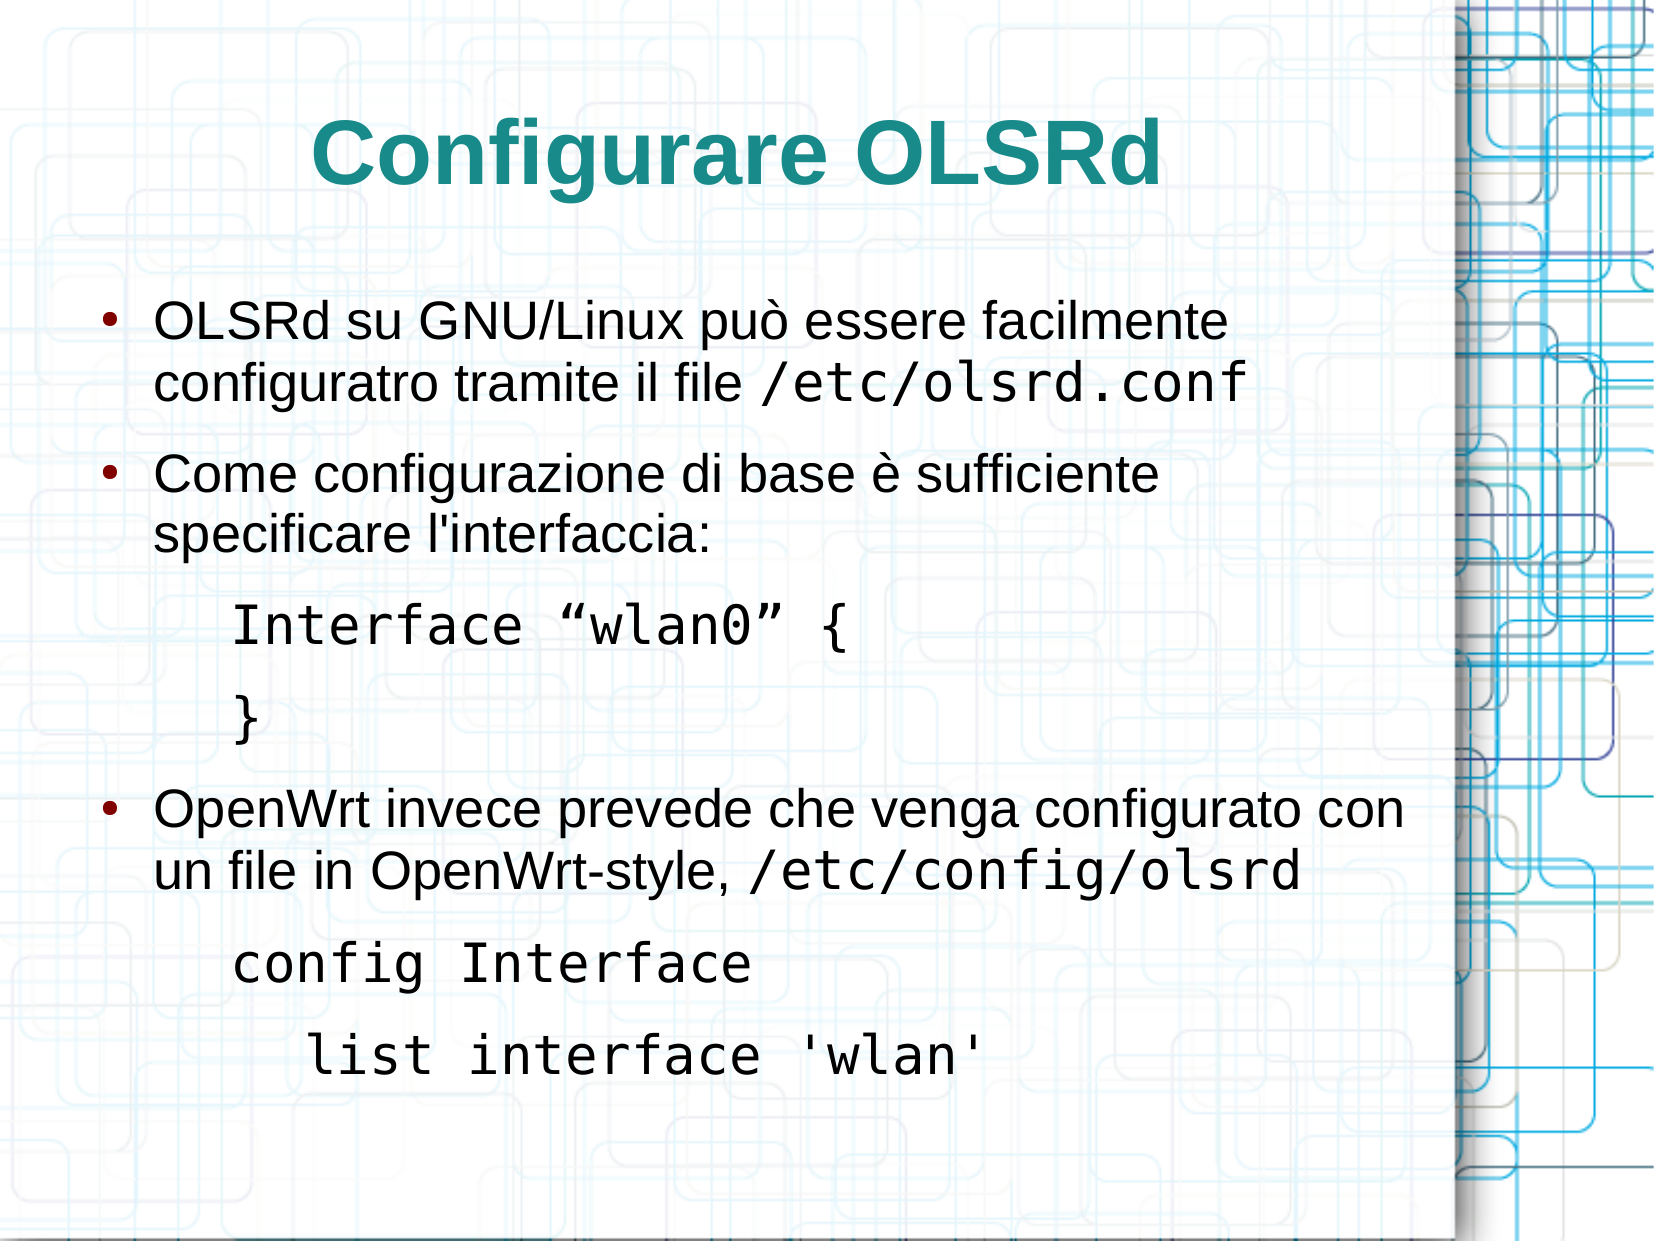

# Configurare OLSRd
OLSRd su GNU/Linux può essere facilmente configuratro tramite il file /etc/olsrd.conf
Come configurazione di base è sufficiente specificare l'interfaccia:
 		Interface “wlan0” {
 		}
OpenWrt invece prevede che venga configurato con un file in OpenWrt-style, /etc/config/olsrd
 		config Interface
 			list interface 'wlan'